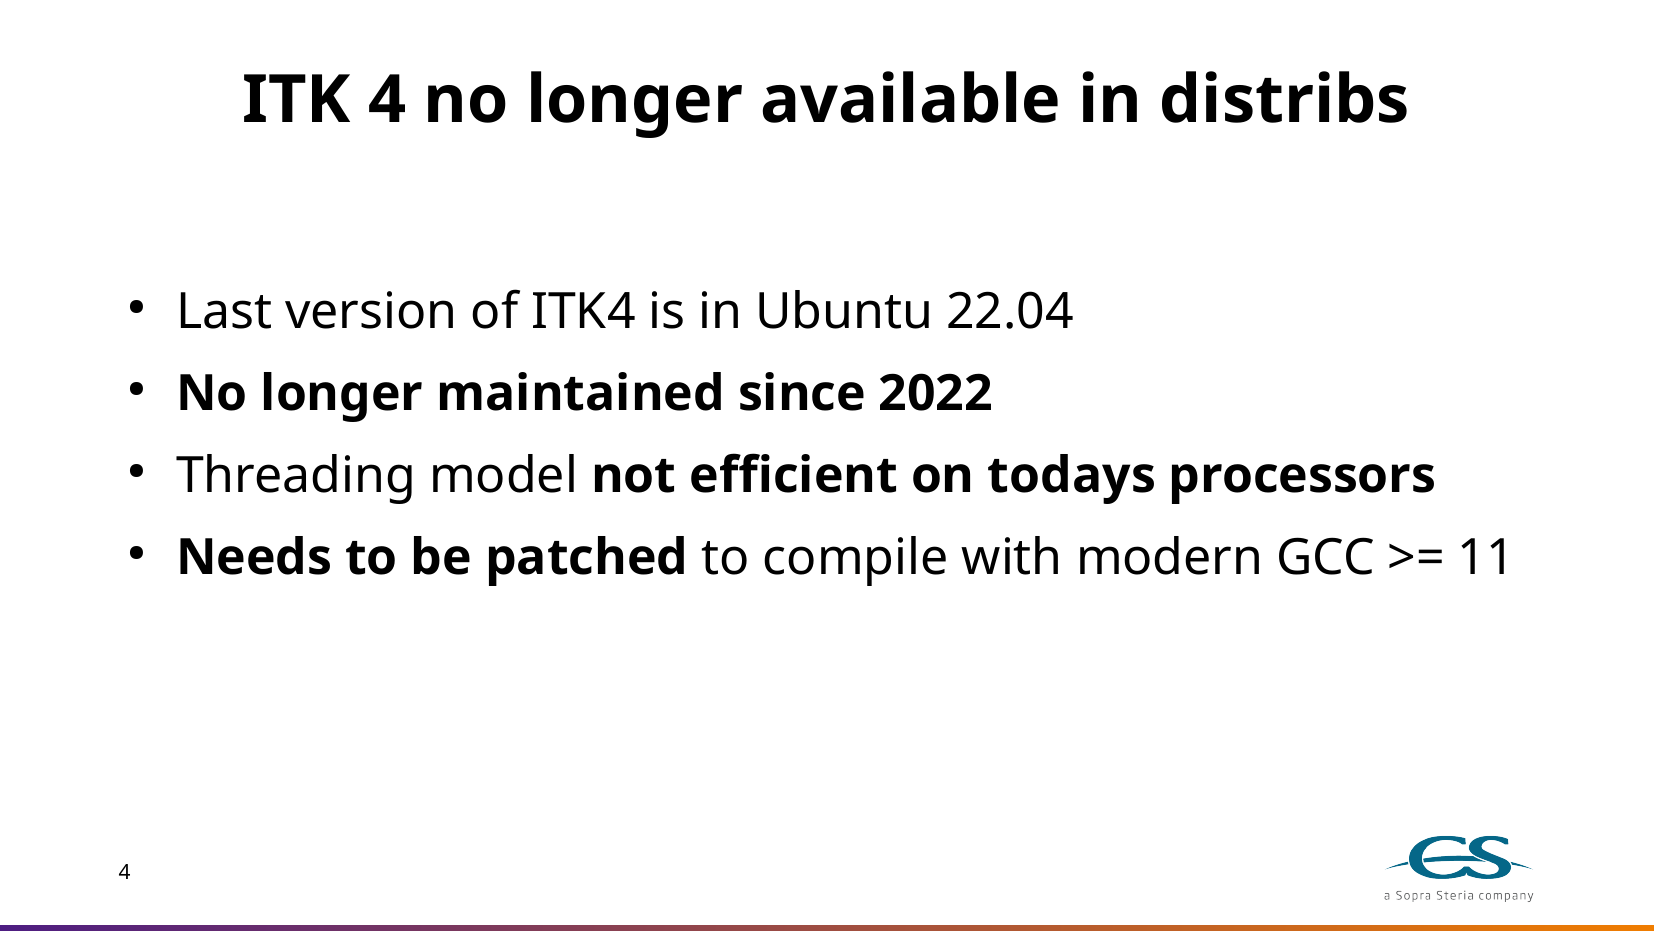

# ITK 4 no longer available in distribs
 Last version of ITK4 is in Ubuntu 22.04
 No longer maintained since 2022
 Threading model not efficient on todays processors
 Needs to be patched to compile with modern GCC >= 11